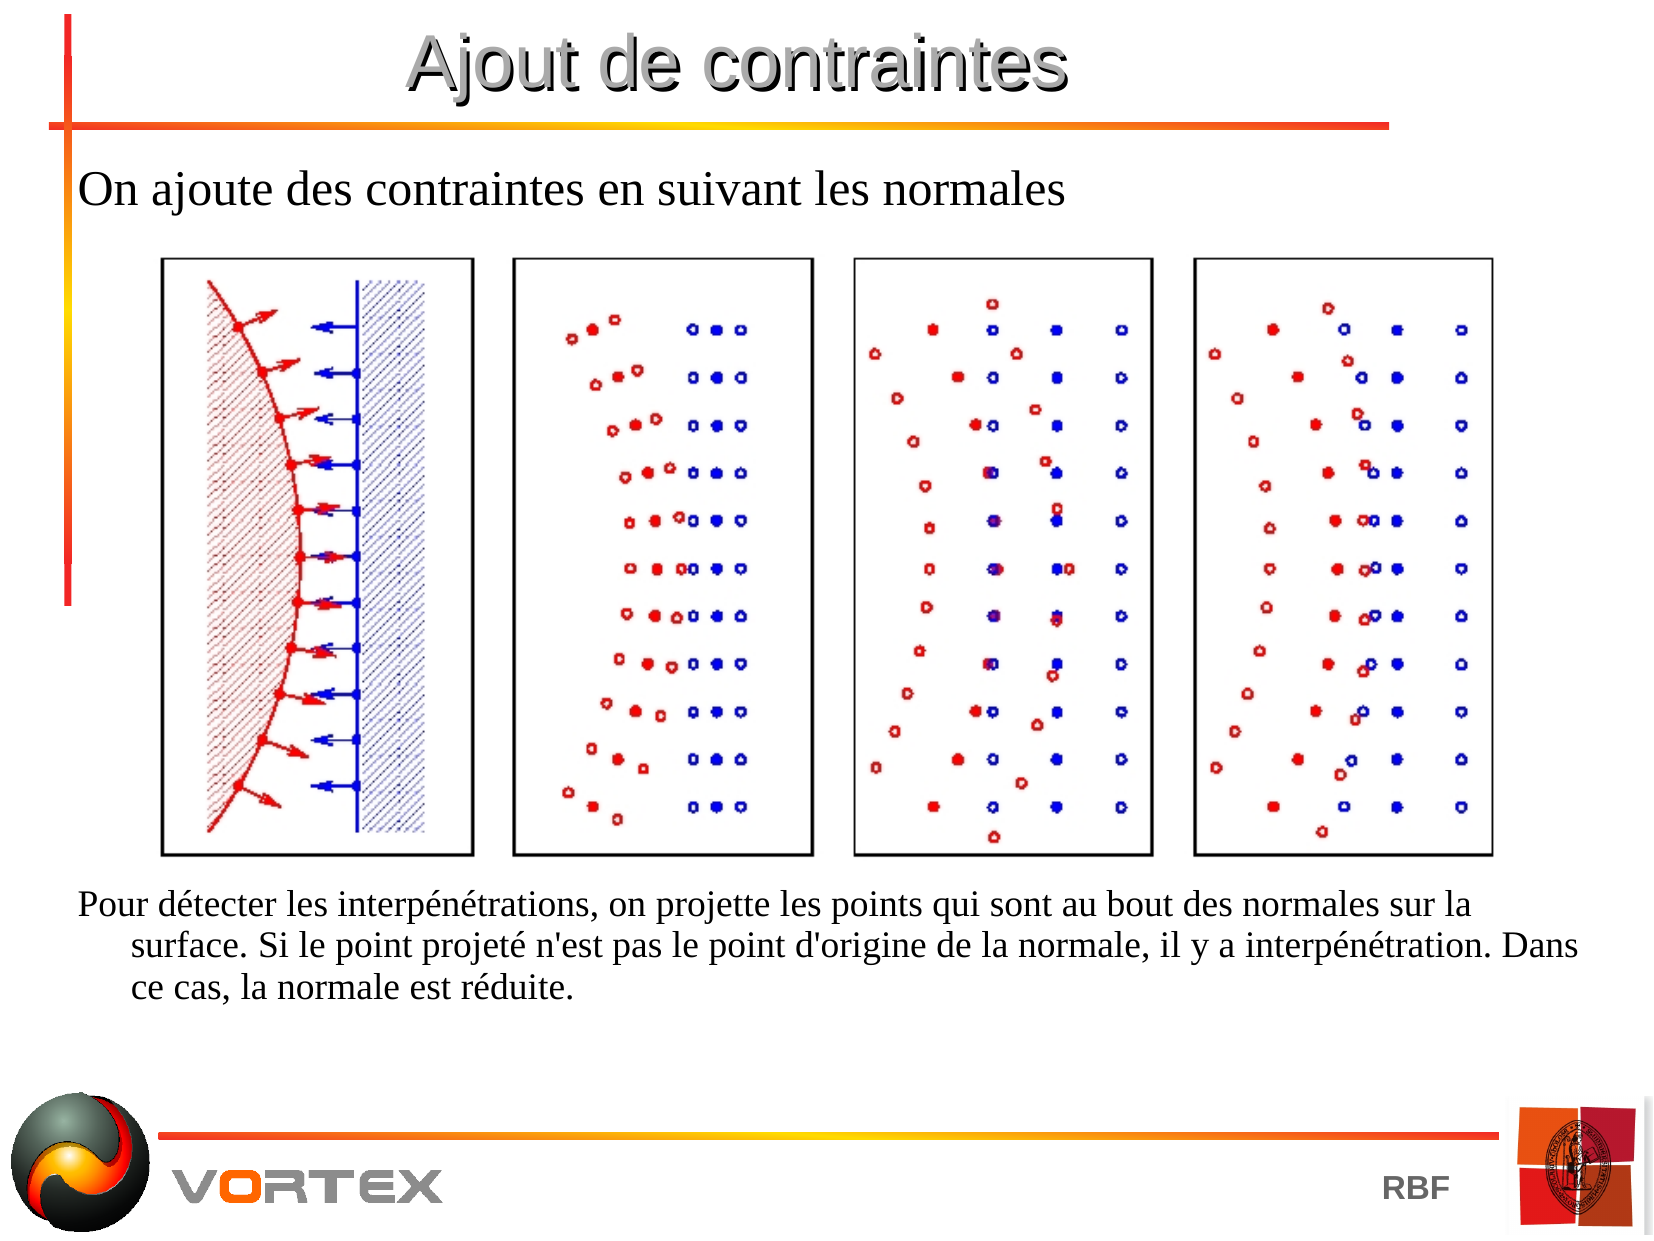

# Ajout de contraintes
On ajoute des contraintes en suivant les normales
Pour détecter les interpénétrations, on projette les points qui sont au bout des normales sur la surface. Si le point projeté n'est pas le point d'origine de la normale, il y a interpénétration. Dans ce cas, la normale est réduite.